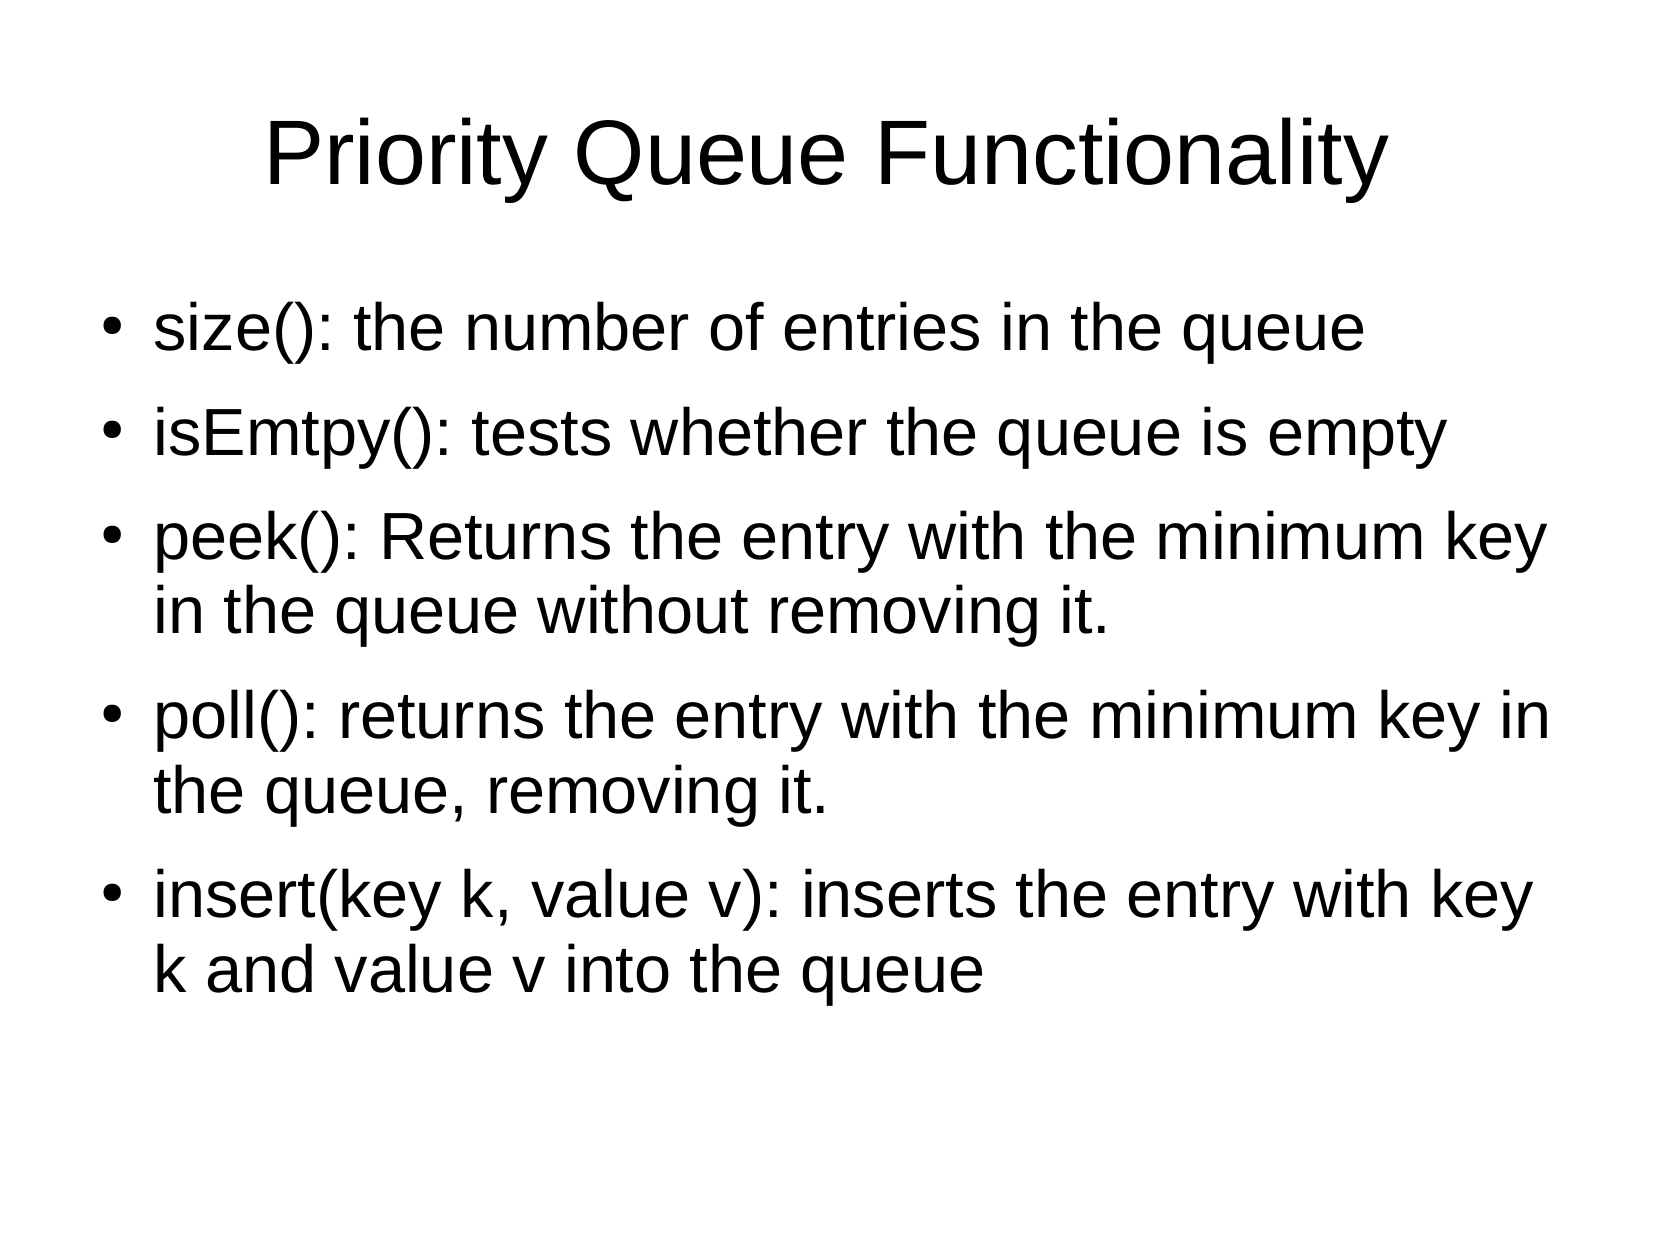

# Priority Queue Functionality
size(): the number of entries in the queue
isEmtpy(): tests whether the queue is empty
peek(): Returns the entry with the minimum key in the queue without removing it.
poll(): returns the entry with the minimum key in the queue, removing it.
insert(key k, value v): inserts the entry with key k and value v into the queue